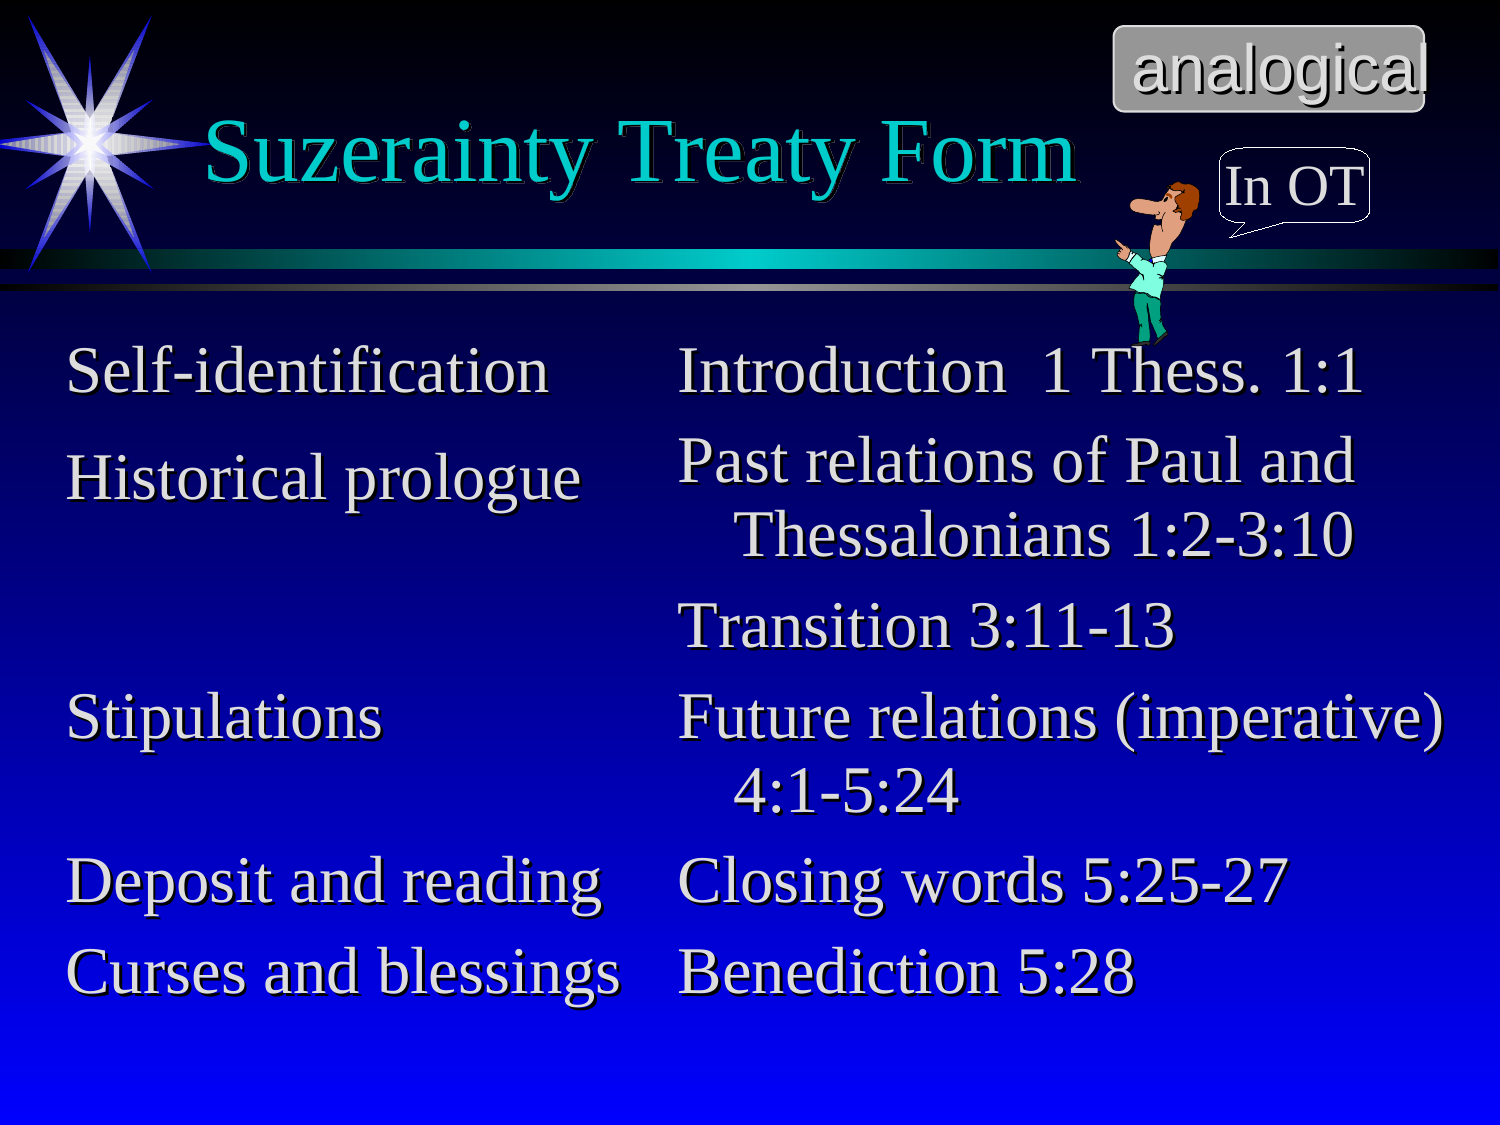

analogical
# Suzerainty Treaty Form
In OT
Self-identification
Historical prologue
Stipulations
Deposit and reading
Curses and blessings
Introduction 1 Thess. 1:1
Past relations of Paul and Thessalonians 1:2-3:10
Transition 3:11-13
Future relations (imperative) 4:1-5:24
Closing words 5:25-27
Benediction 5:28